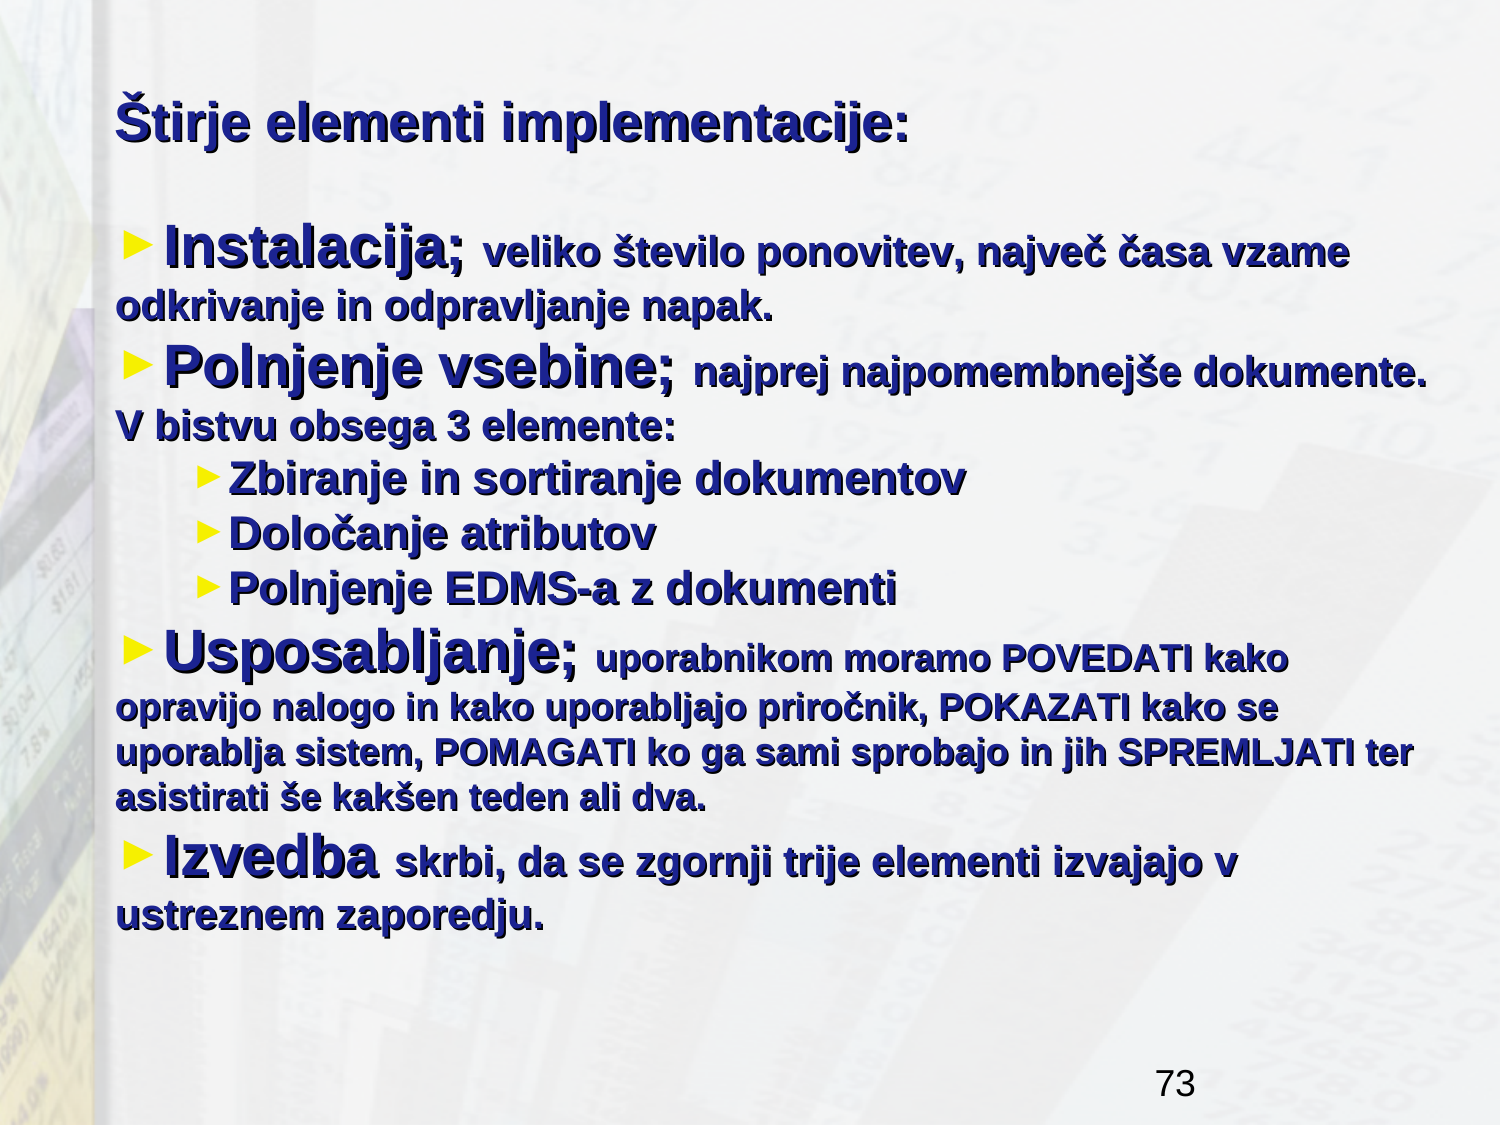

# Štirje elementi implementacije:
Instalacija; veliko število ponovitev, največ časa vzame odkrivanje in odpravljanje napak.
Polnjenje vsebine; najprej najpomembnejše dokumente. V bistvu obsega 3 elemente:
Zbiranje in sortiranje dokumentov
Določanje atributov
Polnjenje EDMS-a z dokumenti
Usposabljanje; uporabnikom moramo POVEDATI kako opravijo nalogo in kako uporabljajo priročnik, POKAZATI kako se uporablja sistem, POMAGATI ko ga sami sprobajo in jih SPREMLJATI ter asistirati še kakšen teden ali dva.
Izvedba skrbi, da se zgornji trije elementi izvajajo v ustreznem zaporedju.
73